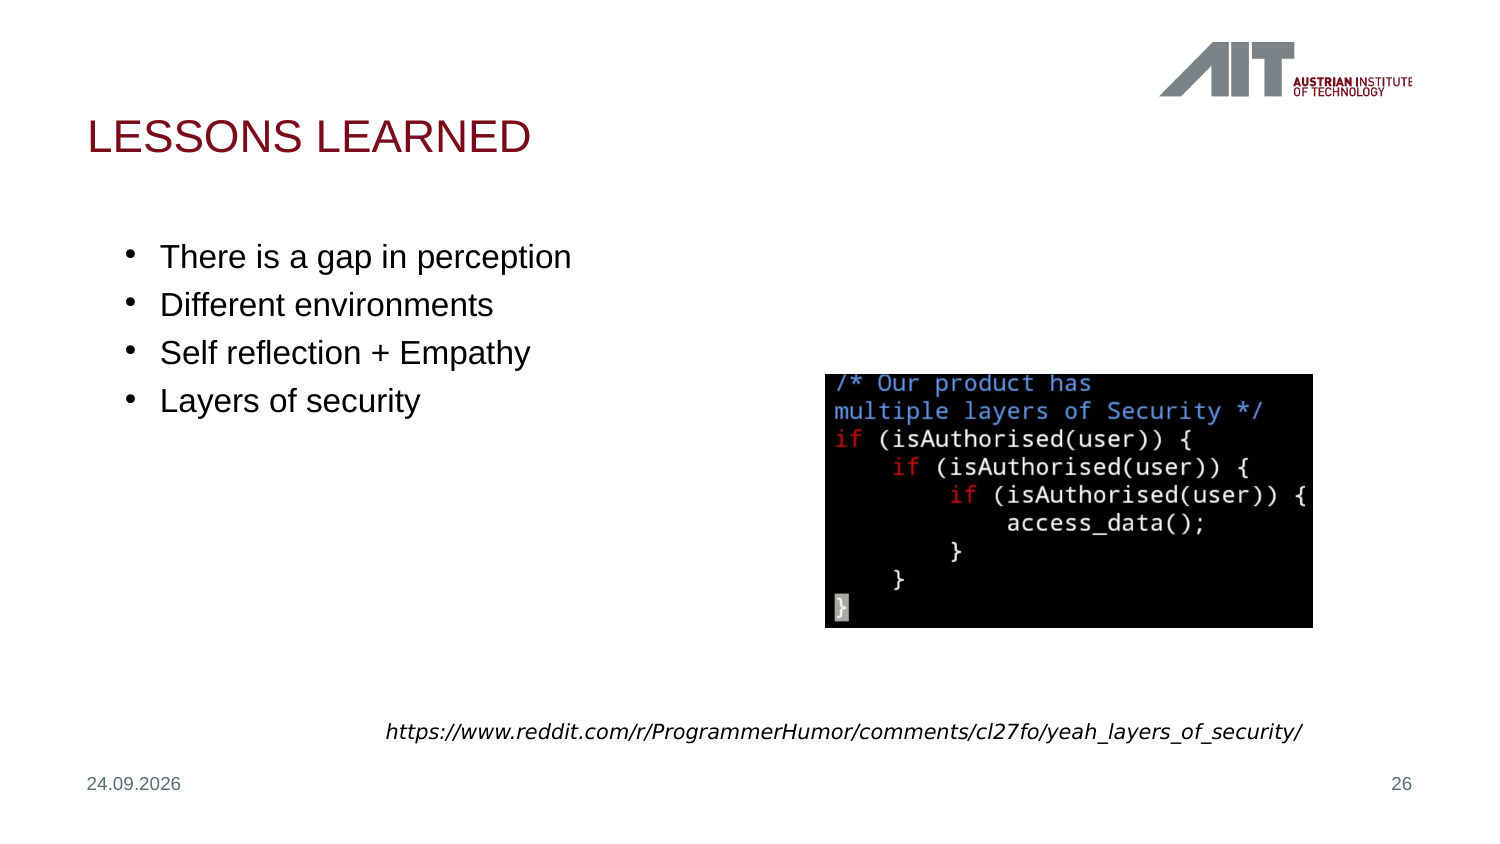

Lessons learned
# There is a gap in perception
Different environments
Self reflection + Empathy
Layers of security
https://www.reddit.com/r/ProgrammerHumor/comments/cl27fo/yeah_layers_of_security/